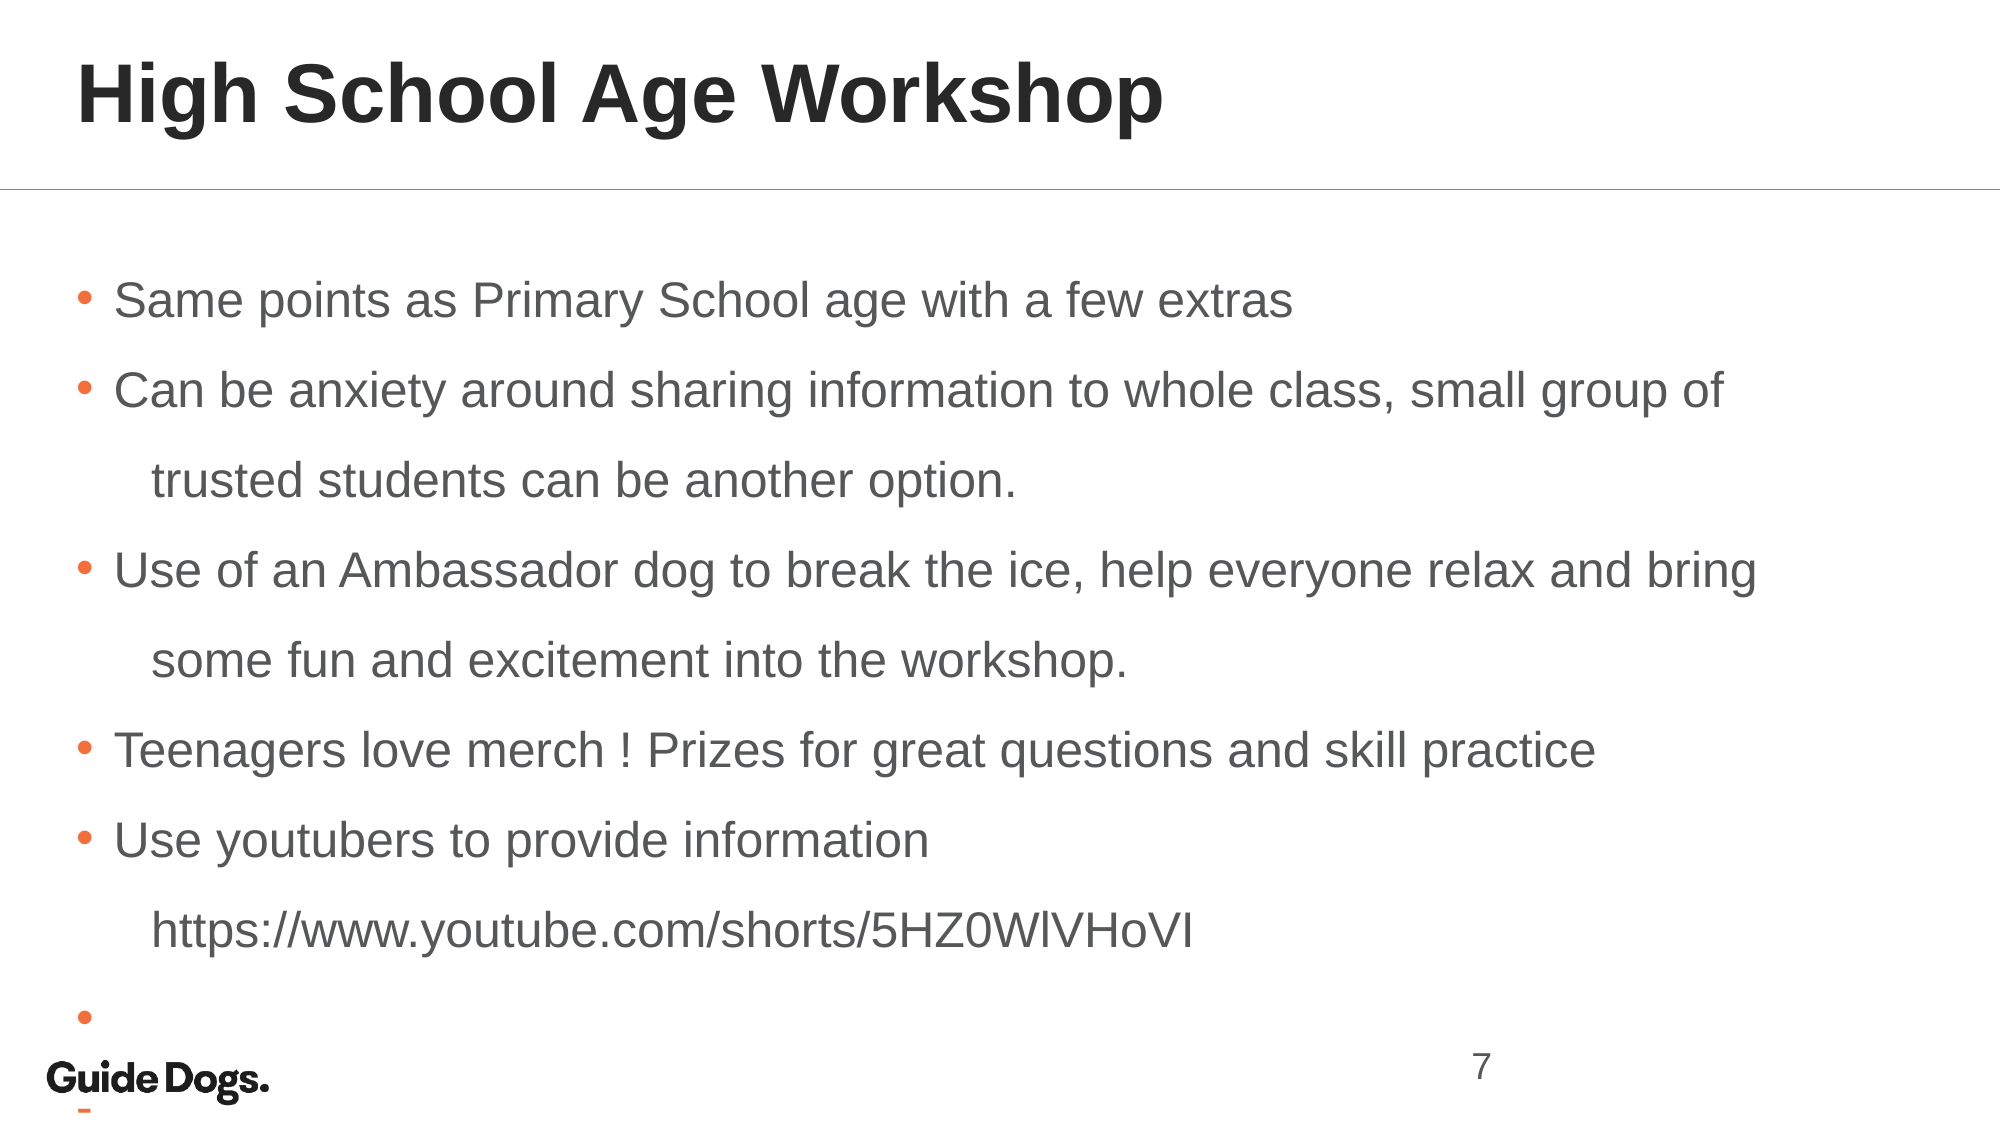

# High School Age Workshop
Same points as Primary School age with a few extras
Can be anxiety around sharing information to whole class, small group of trusted students can be another option.
Use of an Ambassador dog to break the ice, help everyone relax and bring some fun and excitement into the workshop.
Teenagers love merch ! Prizes for great questions and skill practice
Use youtubers to provide information https://www.youtube.com/shorts/5HZ0WlVHoVI